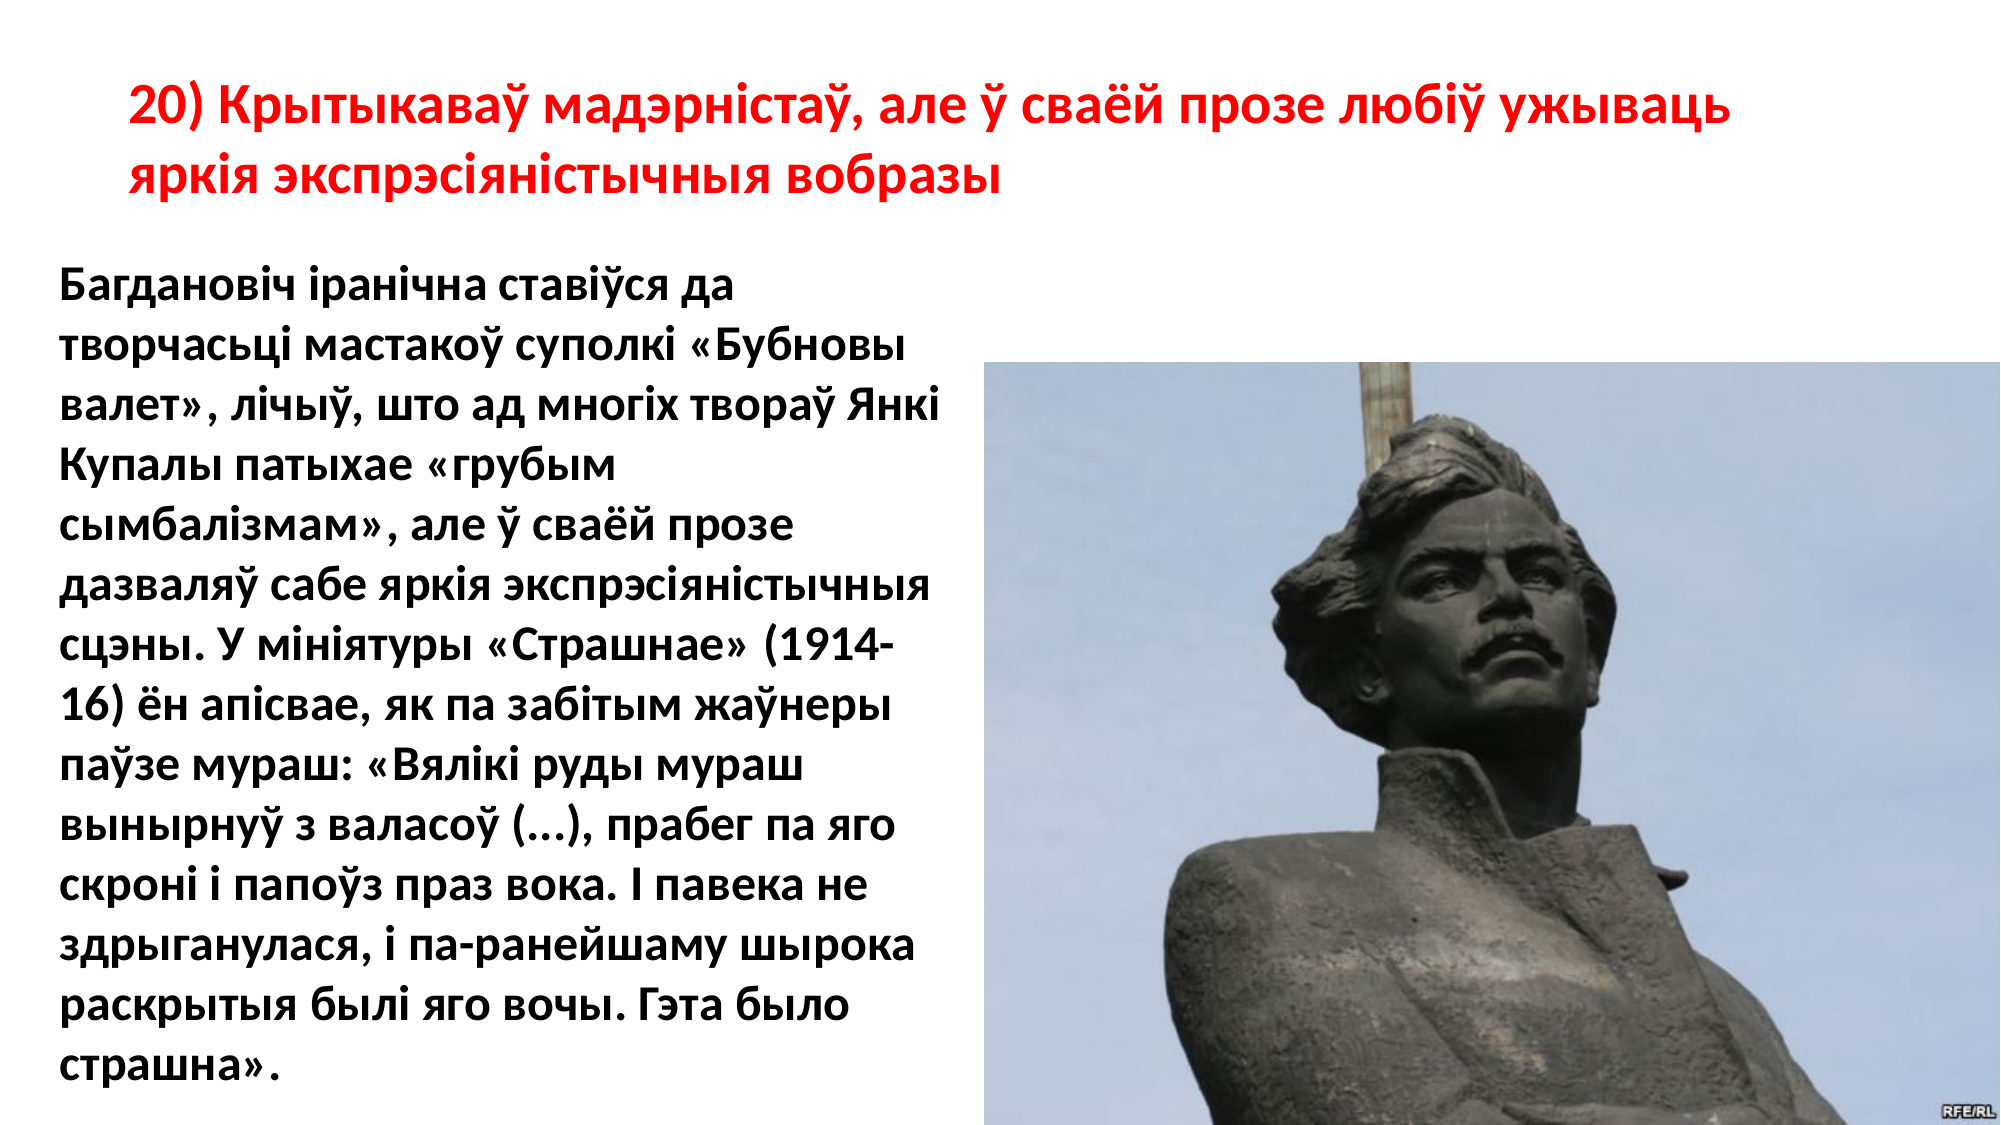

20) Крытыкаваў мадэрністаў, але ў сваёй прозе любіў ужываць яркія экспрэсіяністычныя вобразы
Багдановіч іранічна ставіўся да творчасьці мастакоў суполкі «Бубновы валет», лічыў, што ад многіх твораў Янкі Купалы патыхае «грубым сымбалізмам», але ў сваёй прозе дазваляў сабе яркія экспрэсіяністычныя сцэны. У мініятуры «Страшнае» (1914-16) ён апісвае, як па забітым жаўнеры паўзе мураш: «Вялікі руды мураш вынырнуў з валасоў (...), прабег па яго скроні і папоўз праз вока. І павека не здрыганулася, і па-ранейшаму шырока раскрытыя былі яго вочы. Гэта было страшна».